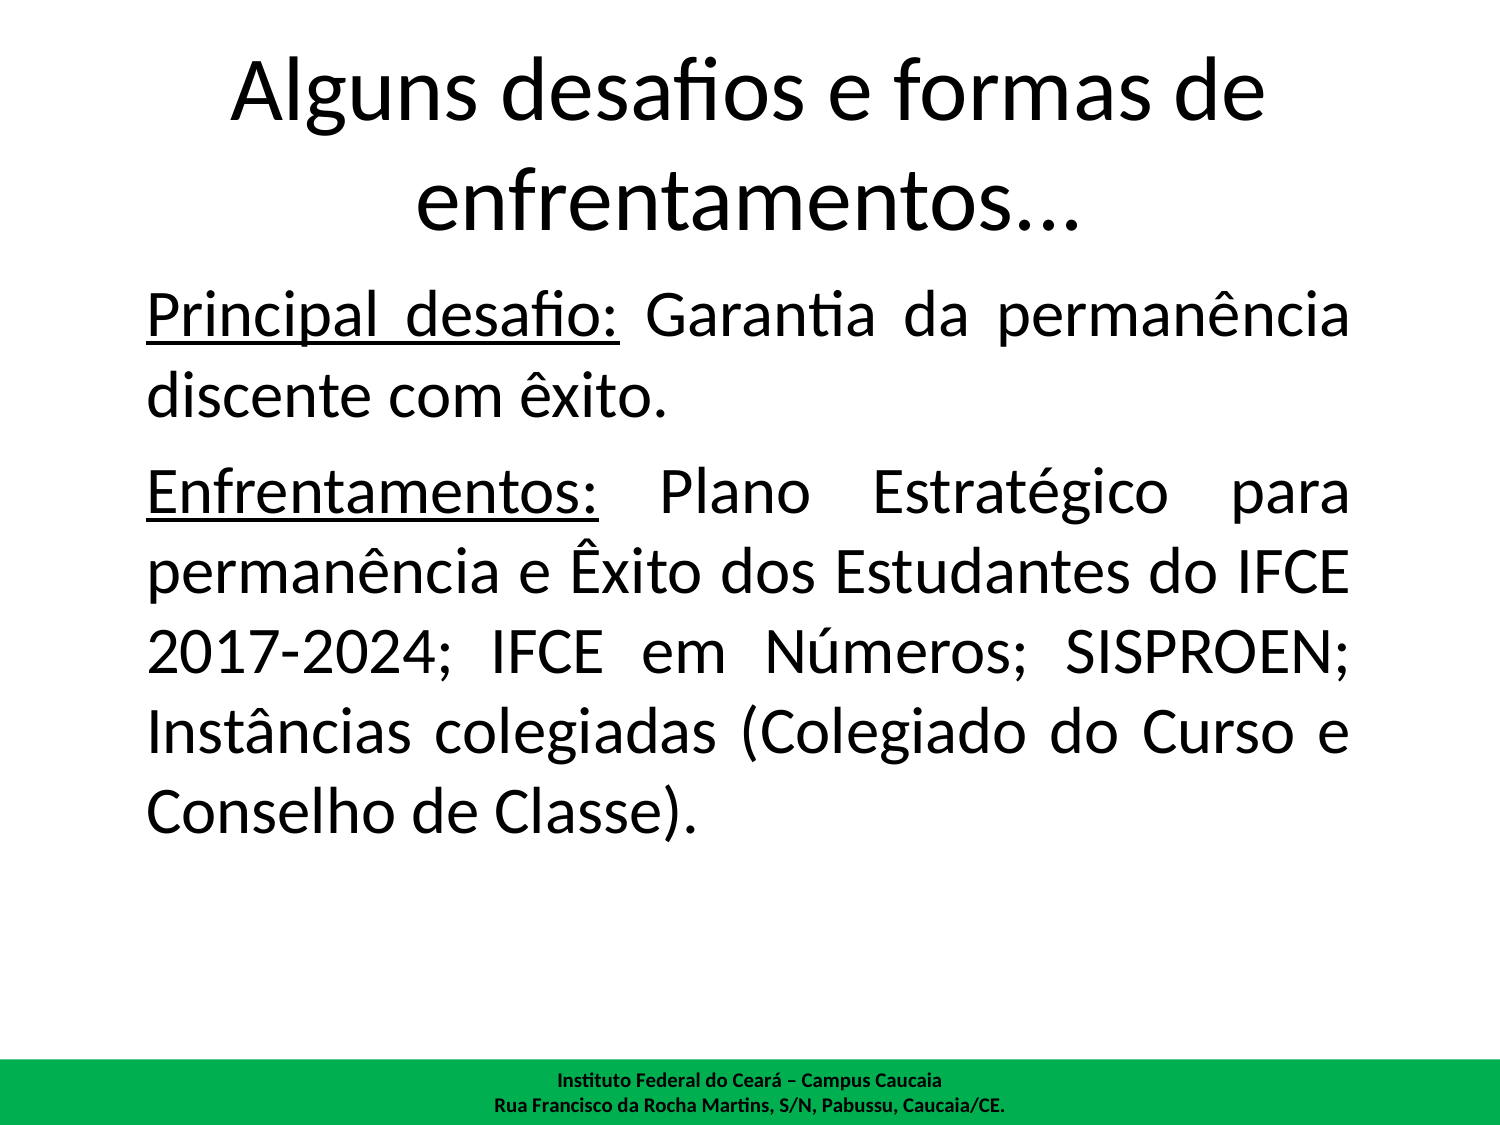

# Alguns desafios e formas de enfrentamentos...
Principal desafio: Garantia da permanência discente com êxito.
Enfrentamentos: Plano Estratégico para permanência e Êxito dos Estudantes do IFCE 2017-2024; IFCE em Números; SISPROEN; Instâncias colegiadas (Colegiado do Curso e Conselho de Classe).